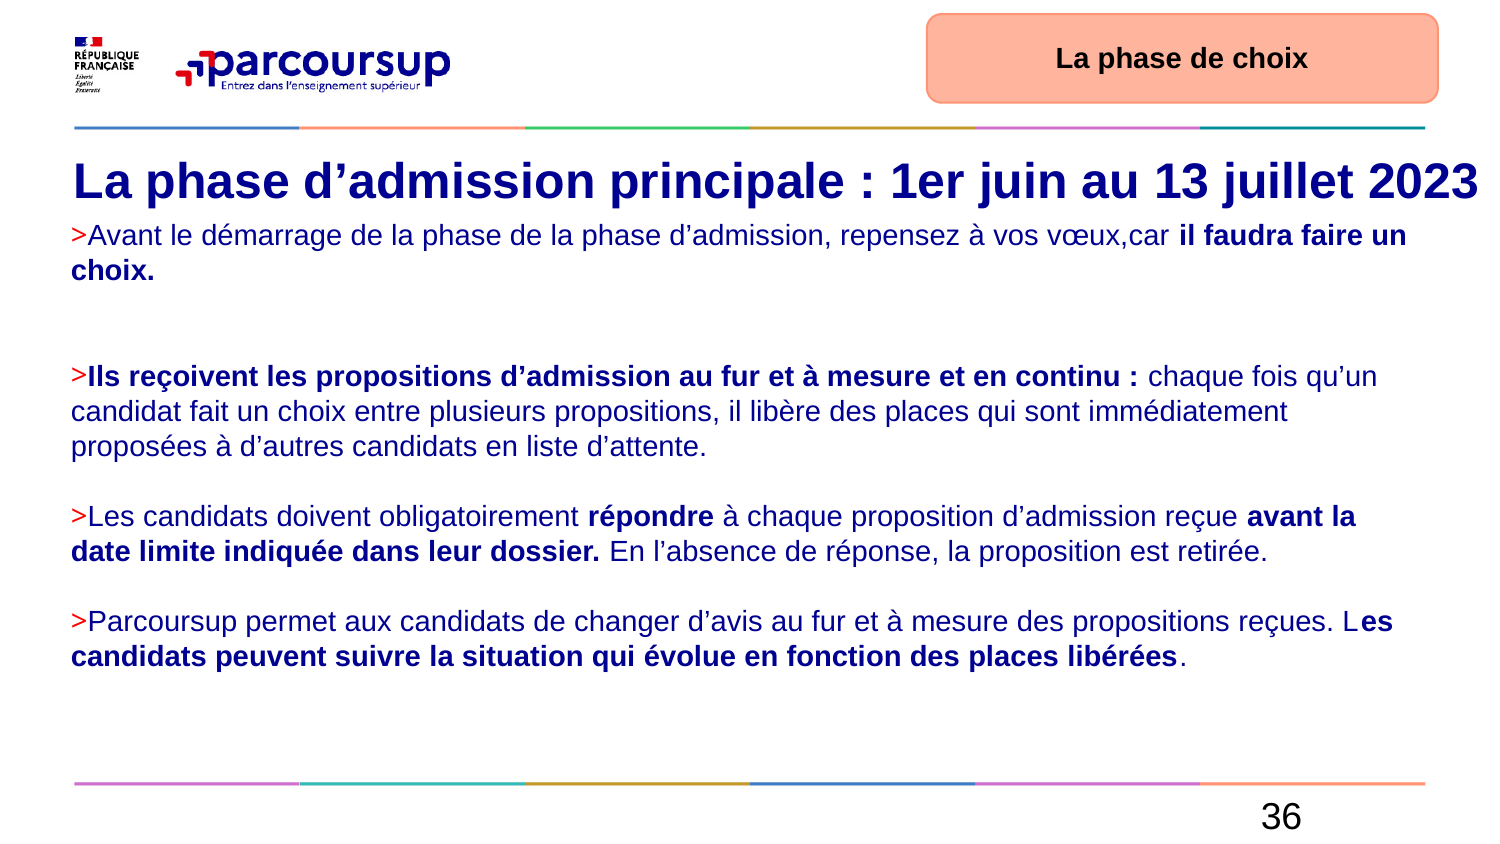

La phase de choix
# La phase d’admission principale : 1er juin au 13 juillet 2023
Avant le démarrage de la phase de la phase d’admission, repensez à vos vœux,car il faudra faire un choix.
Ils reçoivent les propositions d’admission au fur et à mesure et en continu : chaque fois qu’un candidat fait un choix entre plusieurs propositions, il libère des places qui sont immédiatement proposées à d’autres candidats en liste d’attente.
Les candidats doivent obligatoirement répondre à chaque proposition d’admission reçue avant la date limite indiquée dans leur dossier. En l’absence de réponse, la proposition est retirée.
Parcoursup permet aux candidats de changer d’avis au fur et à mesure des propositions reçues. Les candidats peuvent suivre la situation qui évolue en fonction des places libérées.